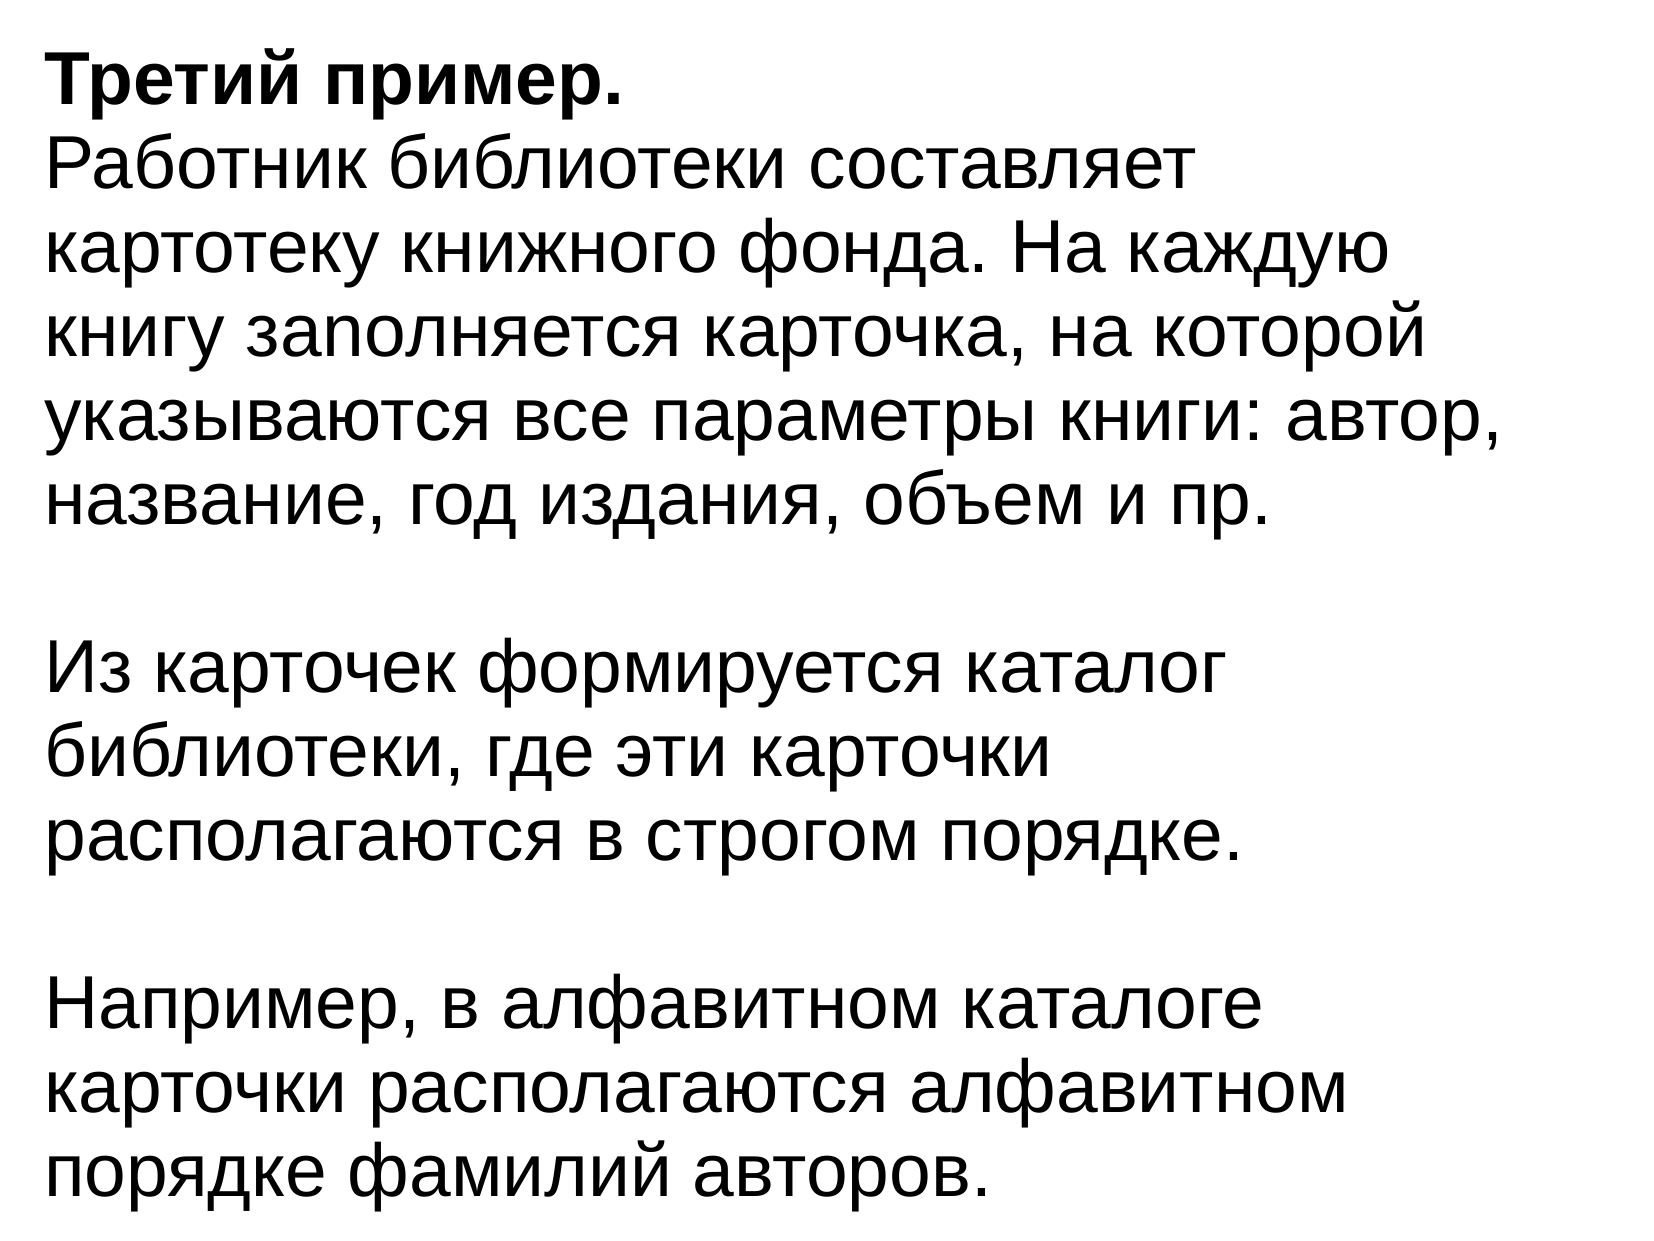

Третий пример.
Работник библиотеки составляет картотеку книжного фонда. На каждую книгу зanoлняется карточка, на которой указываются все параметры книги: автор, название, год издания, объем и пр.
Из карточек формируется каталог библиотеки, где эти карточки располагаются в строгом порядке.
Например, в алфавитном каталоге карточки располагаются алфавитном порядке фамилий авторов.